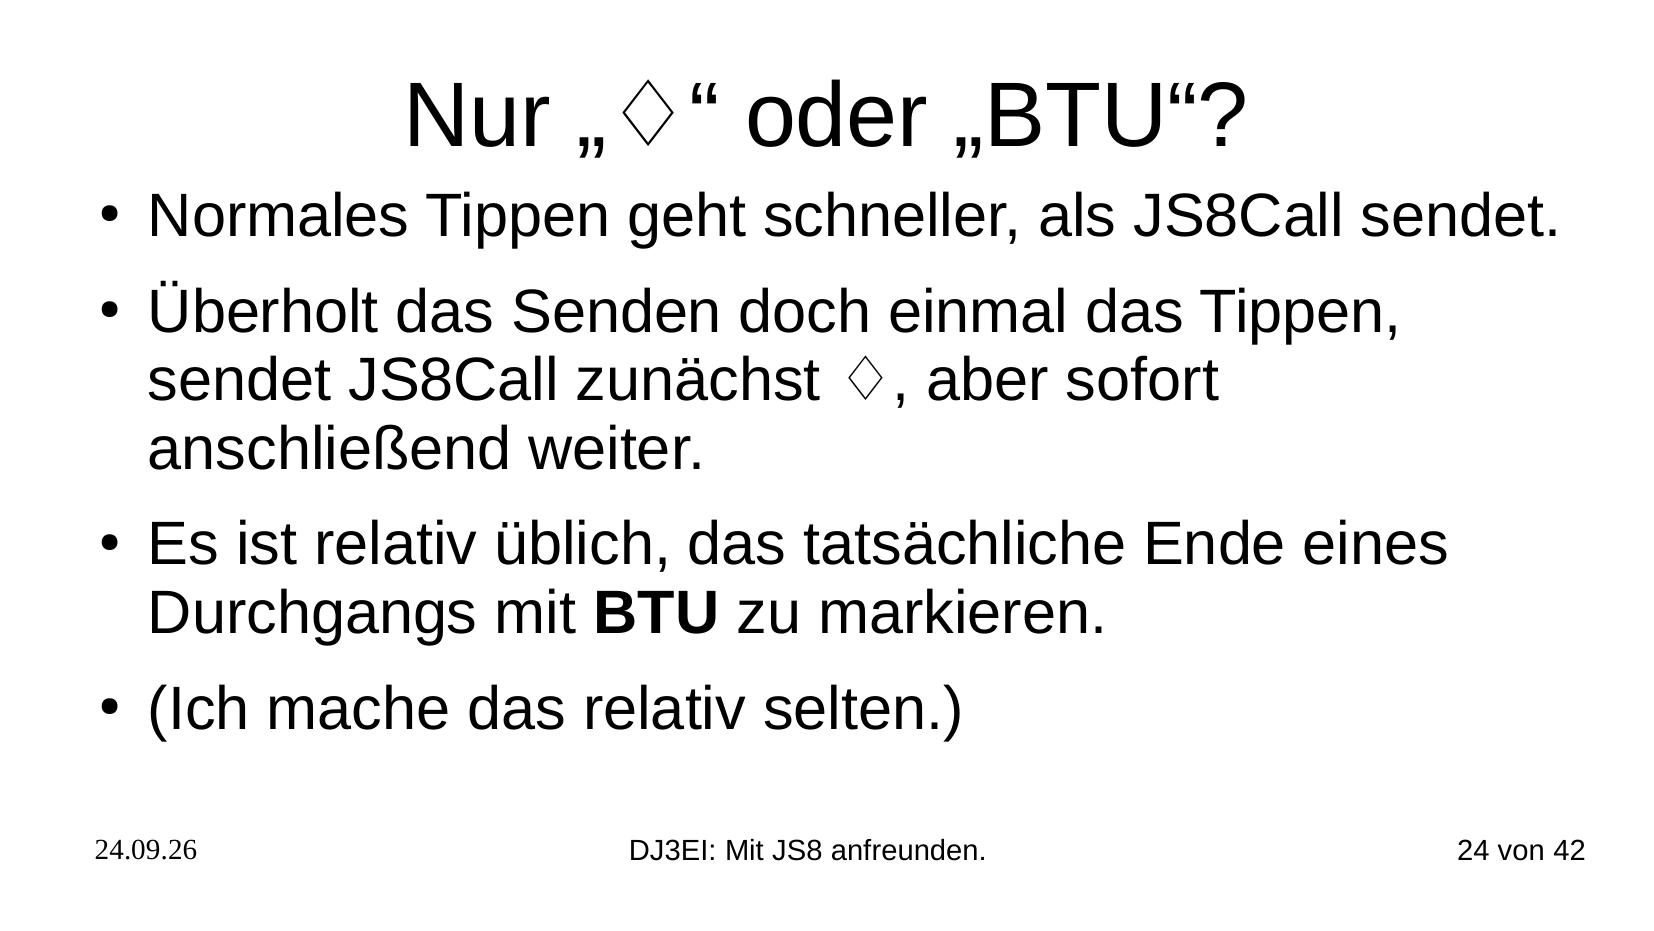

# Nur „♢“ oder „BTU“?
Normales Tippen geht schneller, als JS8Call sendet.
Überholt das Senden doch einmal das Tippen,
sendet JS8Call zunächst ♢, aber sofort anschließend weiter.
Es ist relativ üblich, das tatsächliche Ende eines Durchgangs mit BTU zu markieren.
(Ich mache das relativ selten.)
24